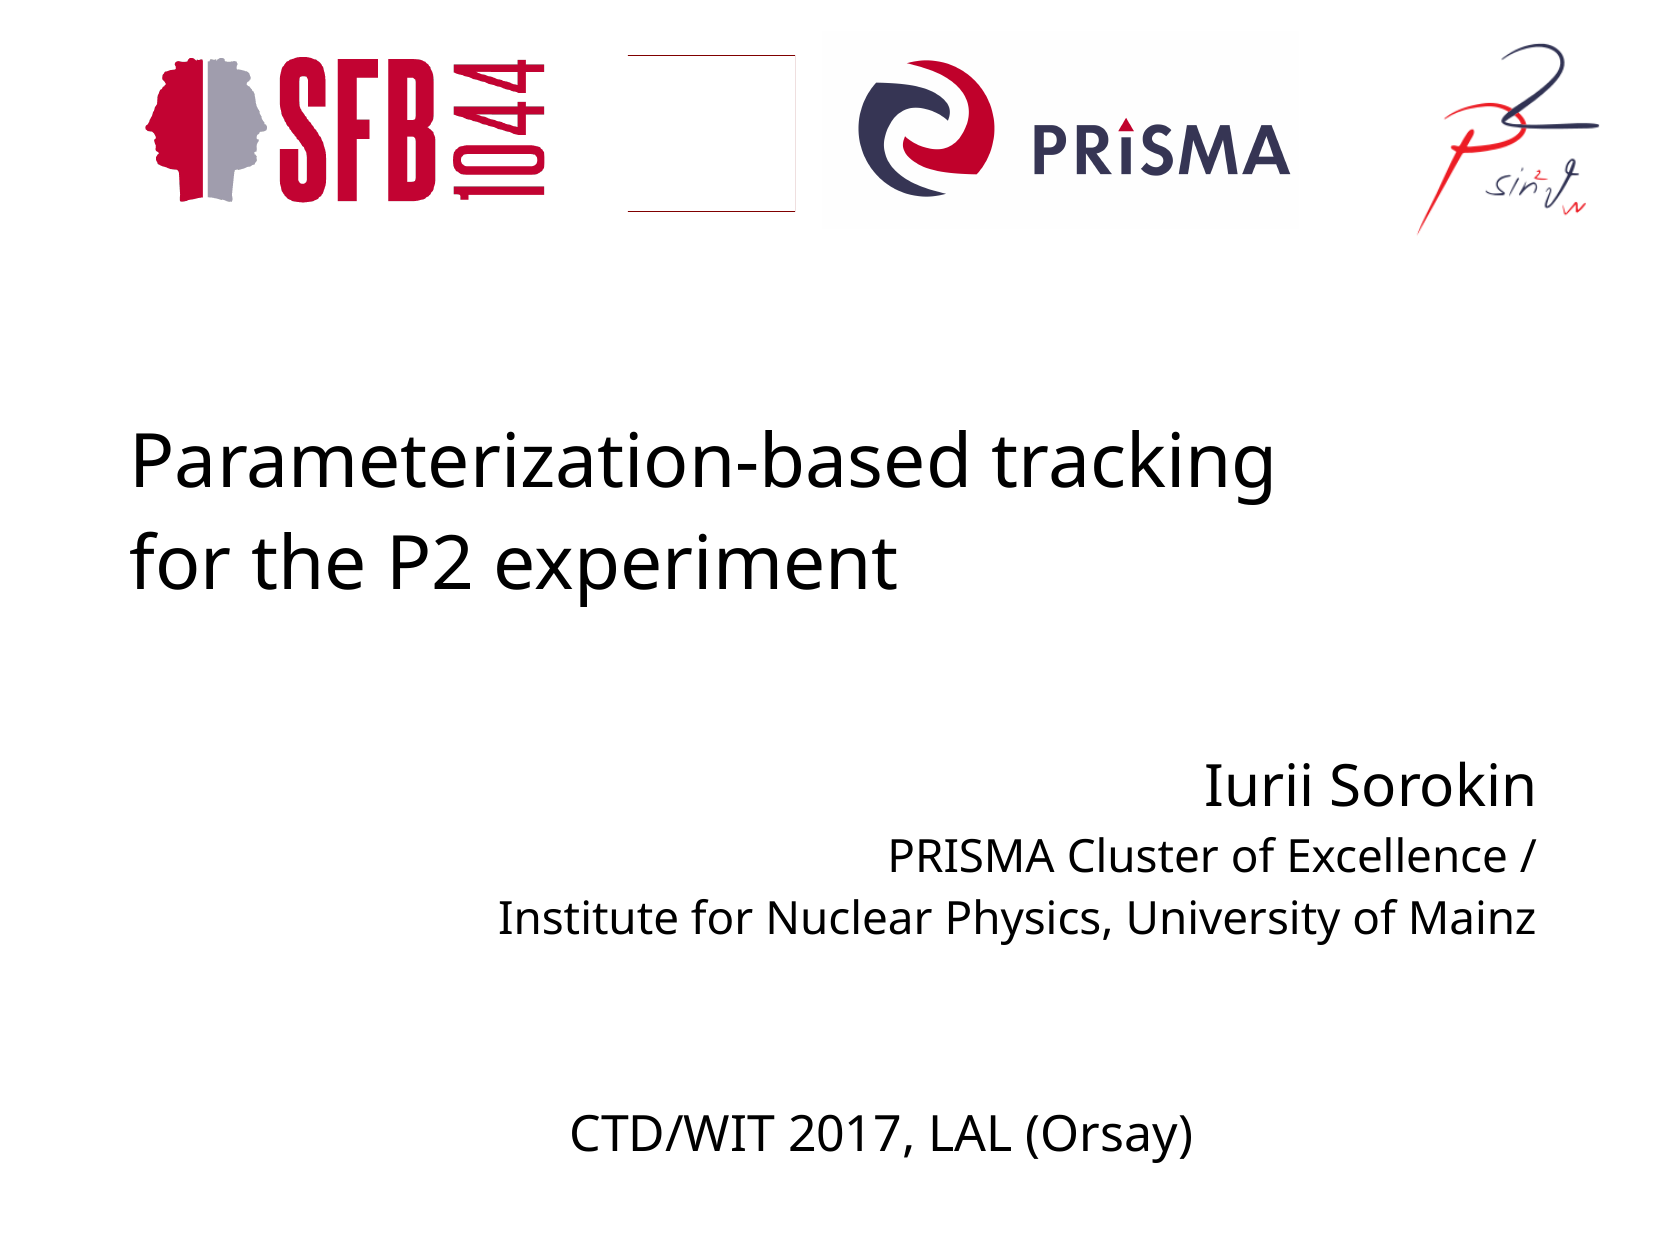

Parameterization-based tracking
for the P2 experiment
Iurii Sorokin
PRISMA Cluster of Excellence /
Institute for Nuclear Physics, University of Mainz
CTD/WIT 2017, LAL (Orsay)